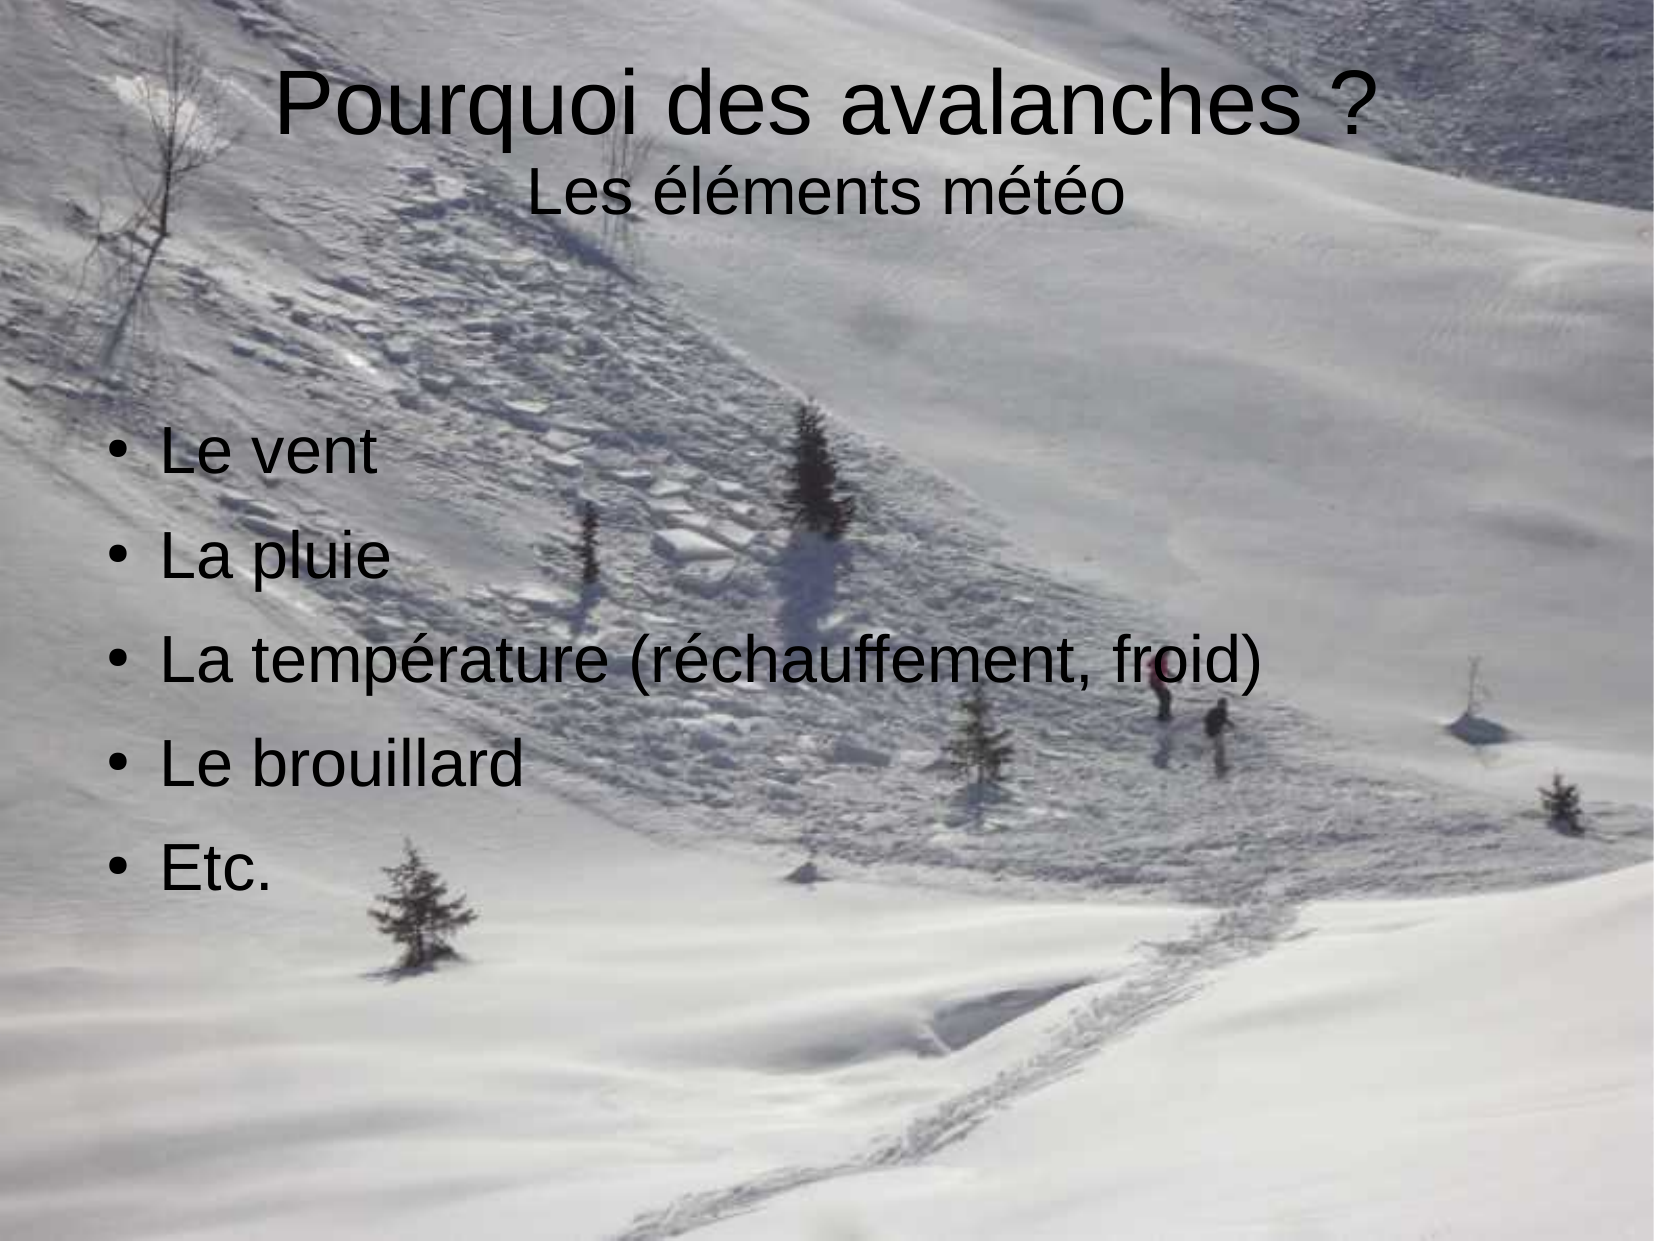

# Pourquoi des avalanches ? Les éléments météo
Le vent
La pluie
La température (réchauffement, froid)
Le brouillard
Etc.